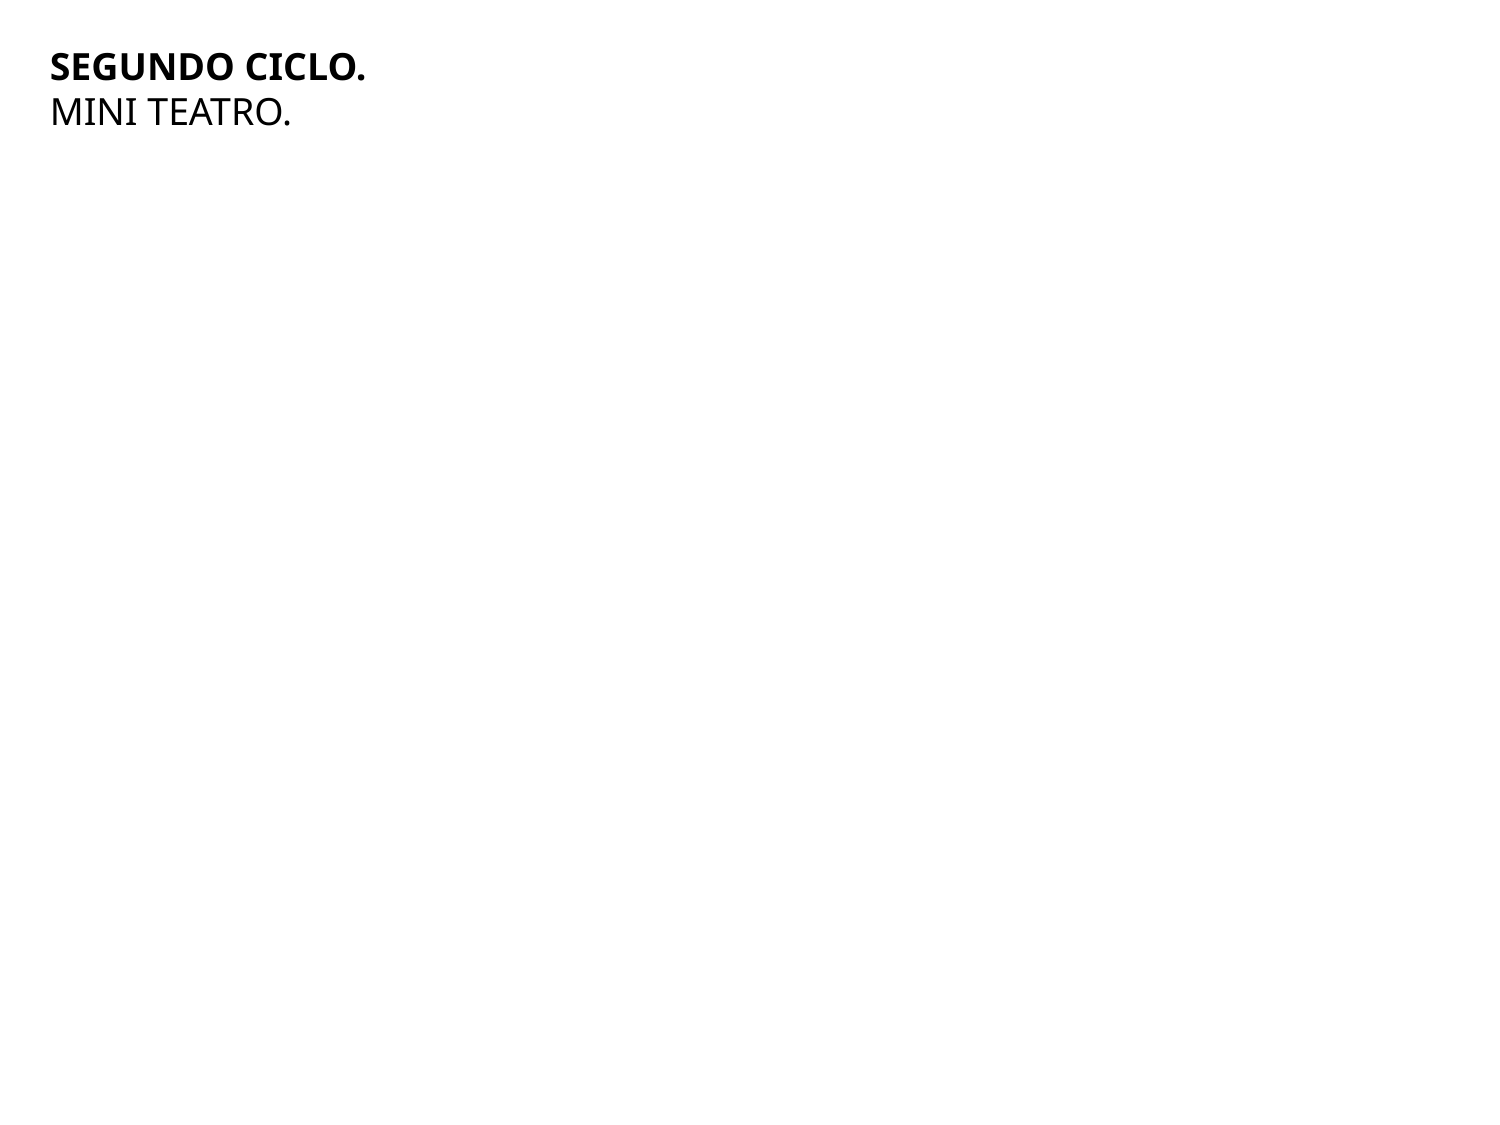

SEGUNDO CICLO.
MINI TEATRO.
Personaje principal.
¿Qué hacen los personajes?
Título
¿Dónde sucede?
Personajes secundarios
* Véase fotocopia adjunta.
¿Cuándo pasa?